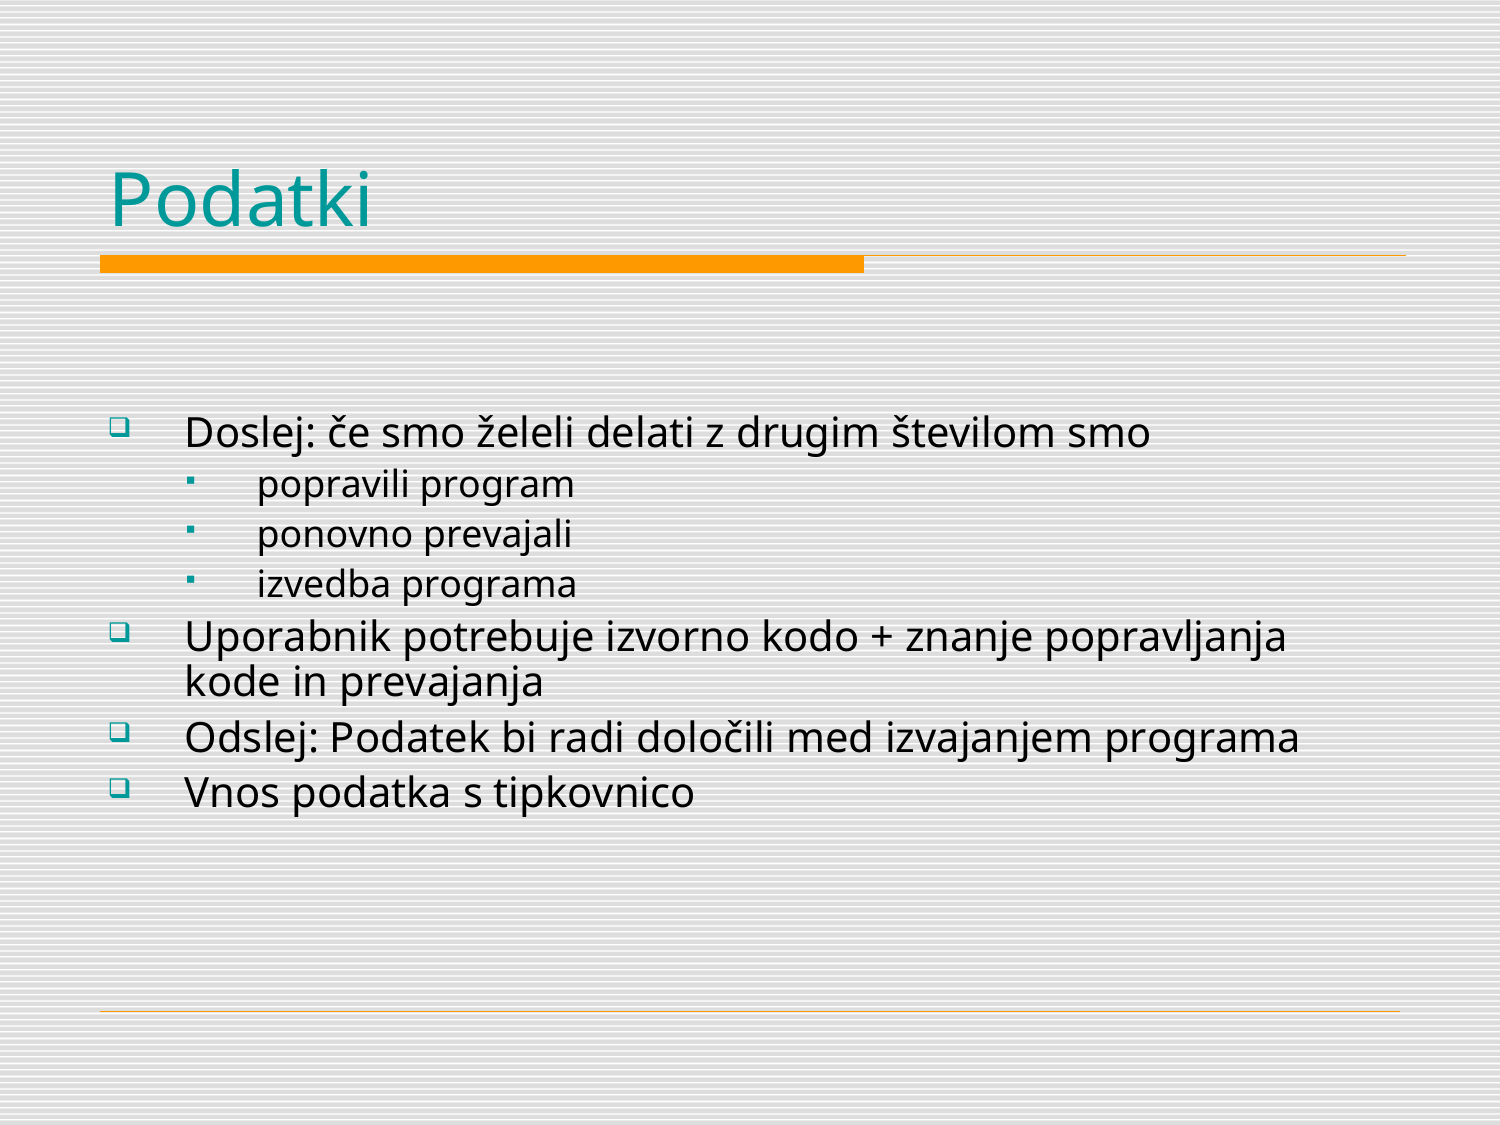

# Podatki
Doslej: če smo želeli delati z drugim številom smo
popravili program
ponovno prevajali
izvedba programa
Uporabnik potrebuje izvorno kodo + znanje popravljanja kode in prevajanja
Odslej: Podatek bi radi določili med izvajanjem programa
Vnos podatka s tipkovnico